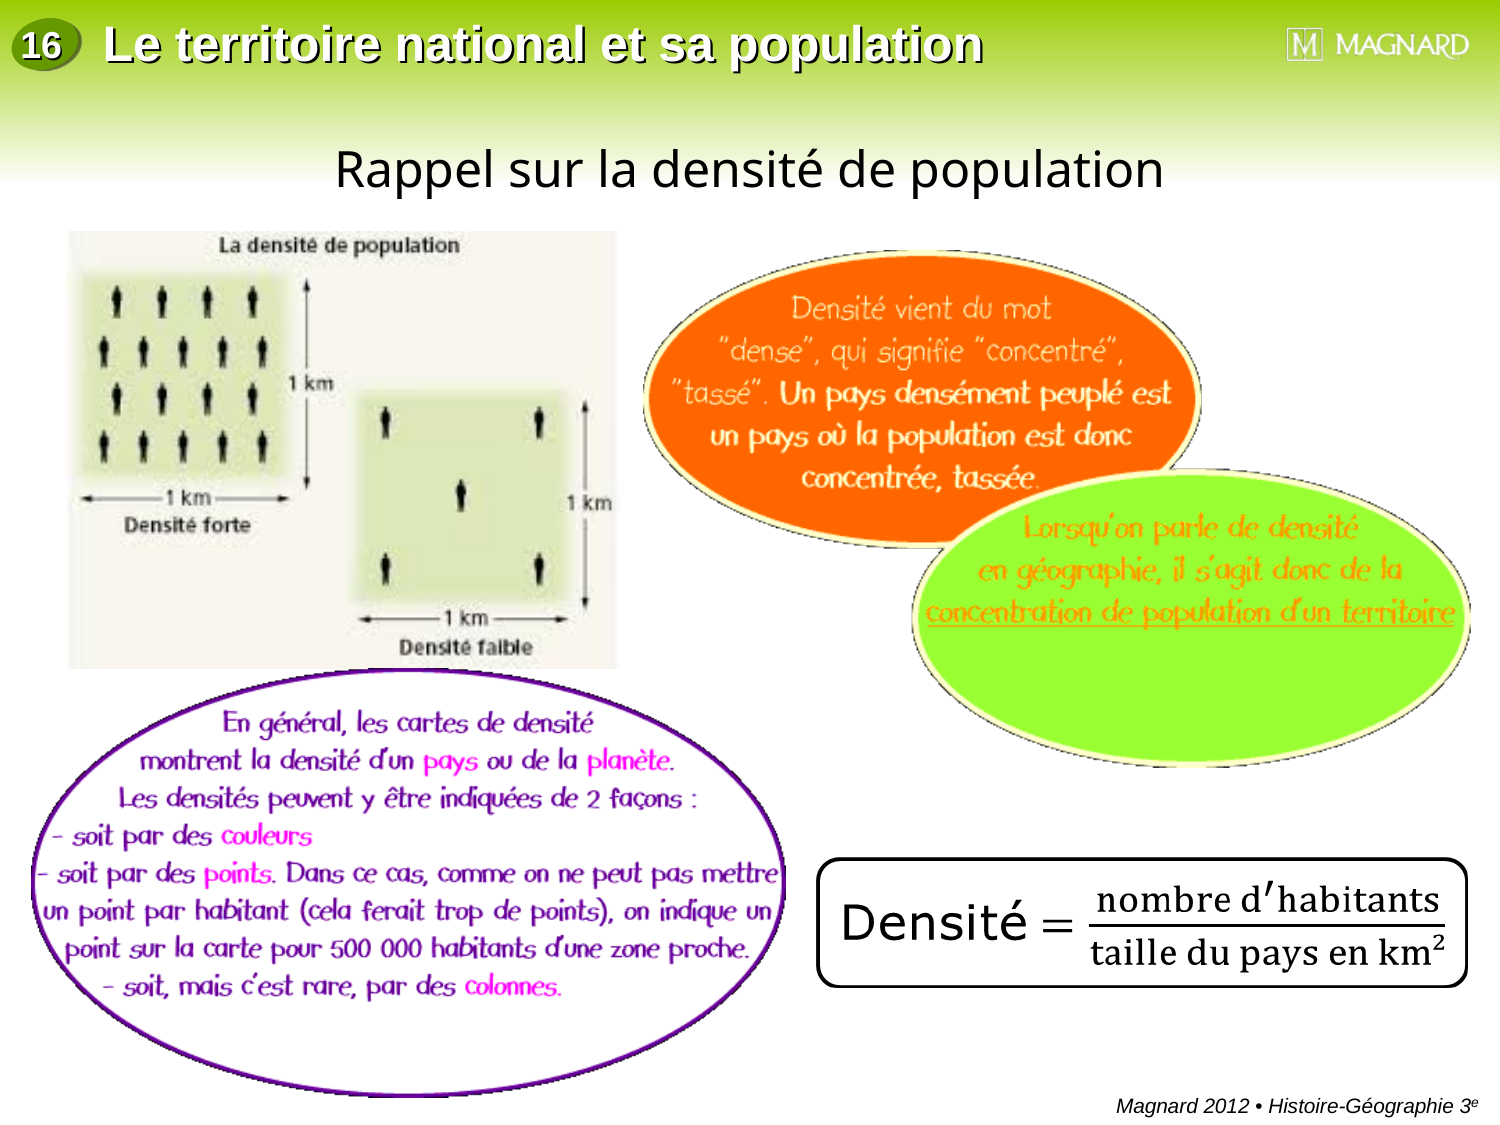

# Rappel sur la densité de population